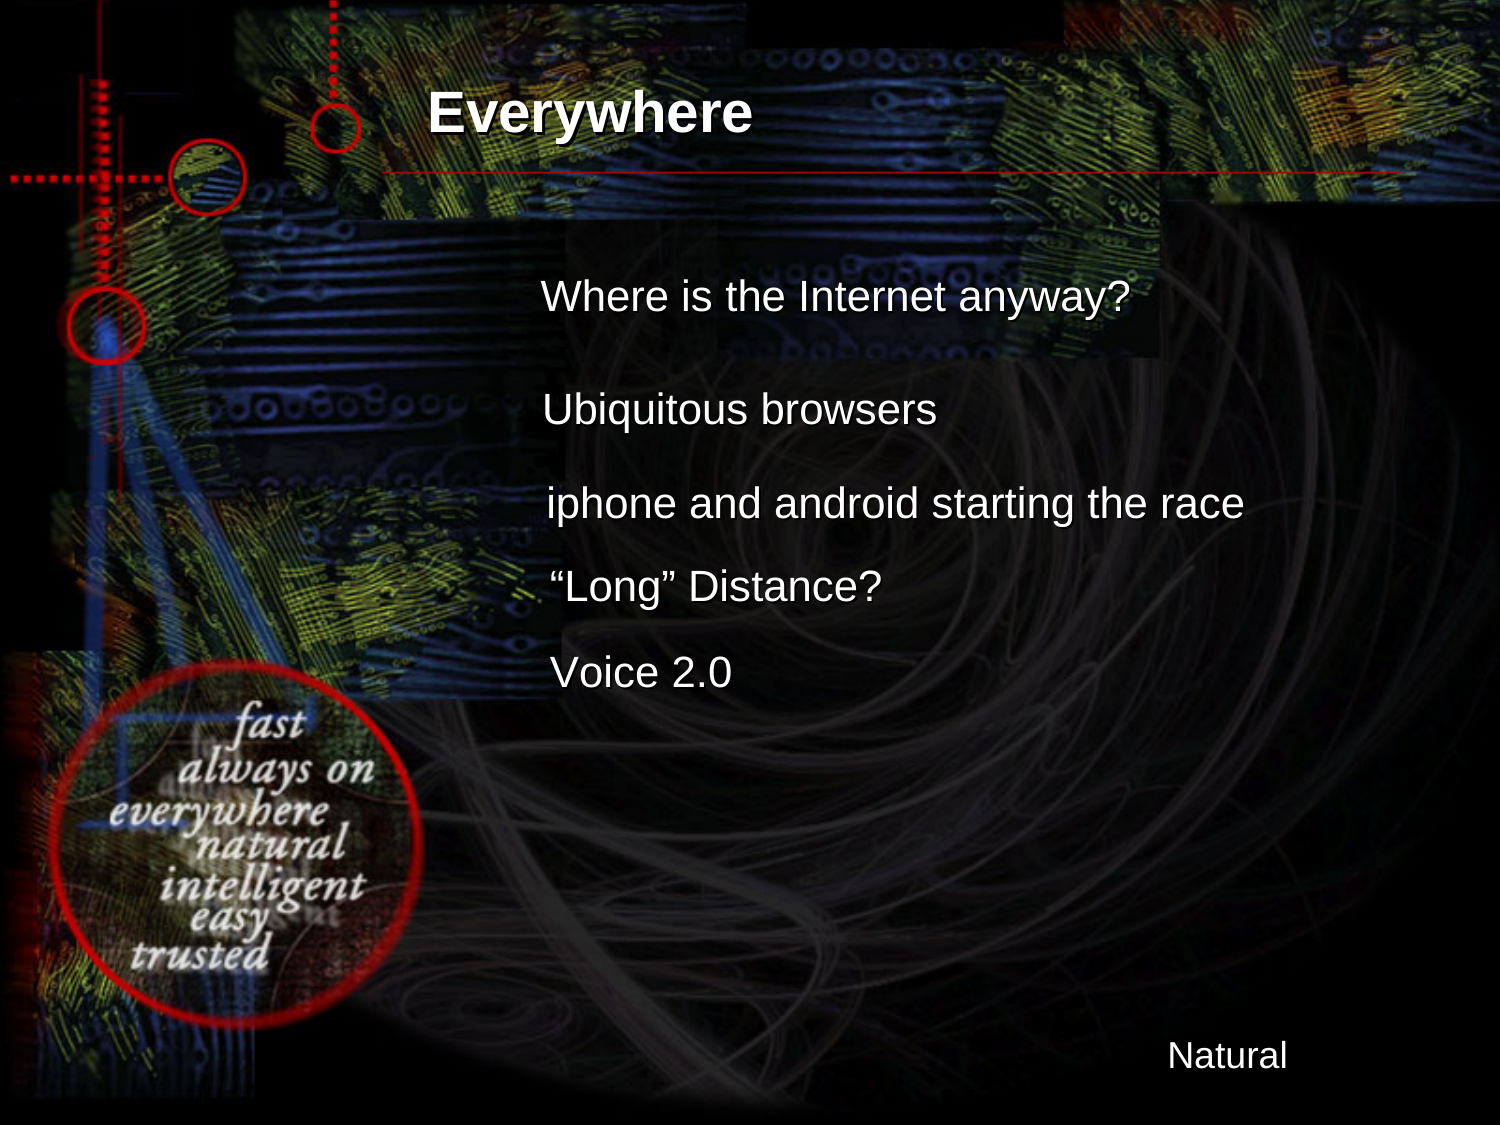

# Everywhere
Where is the Internet anyway?
Ubiquitous browsers
iphone and android starting the race
“Long” Distance?
Voice 2.0
Natural